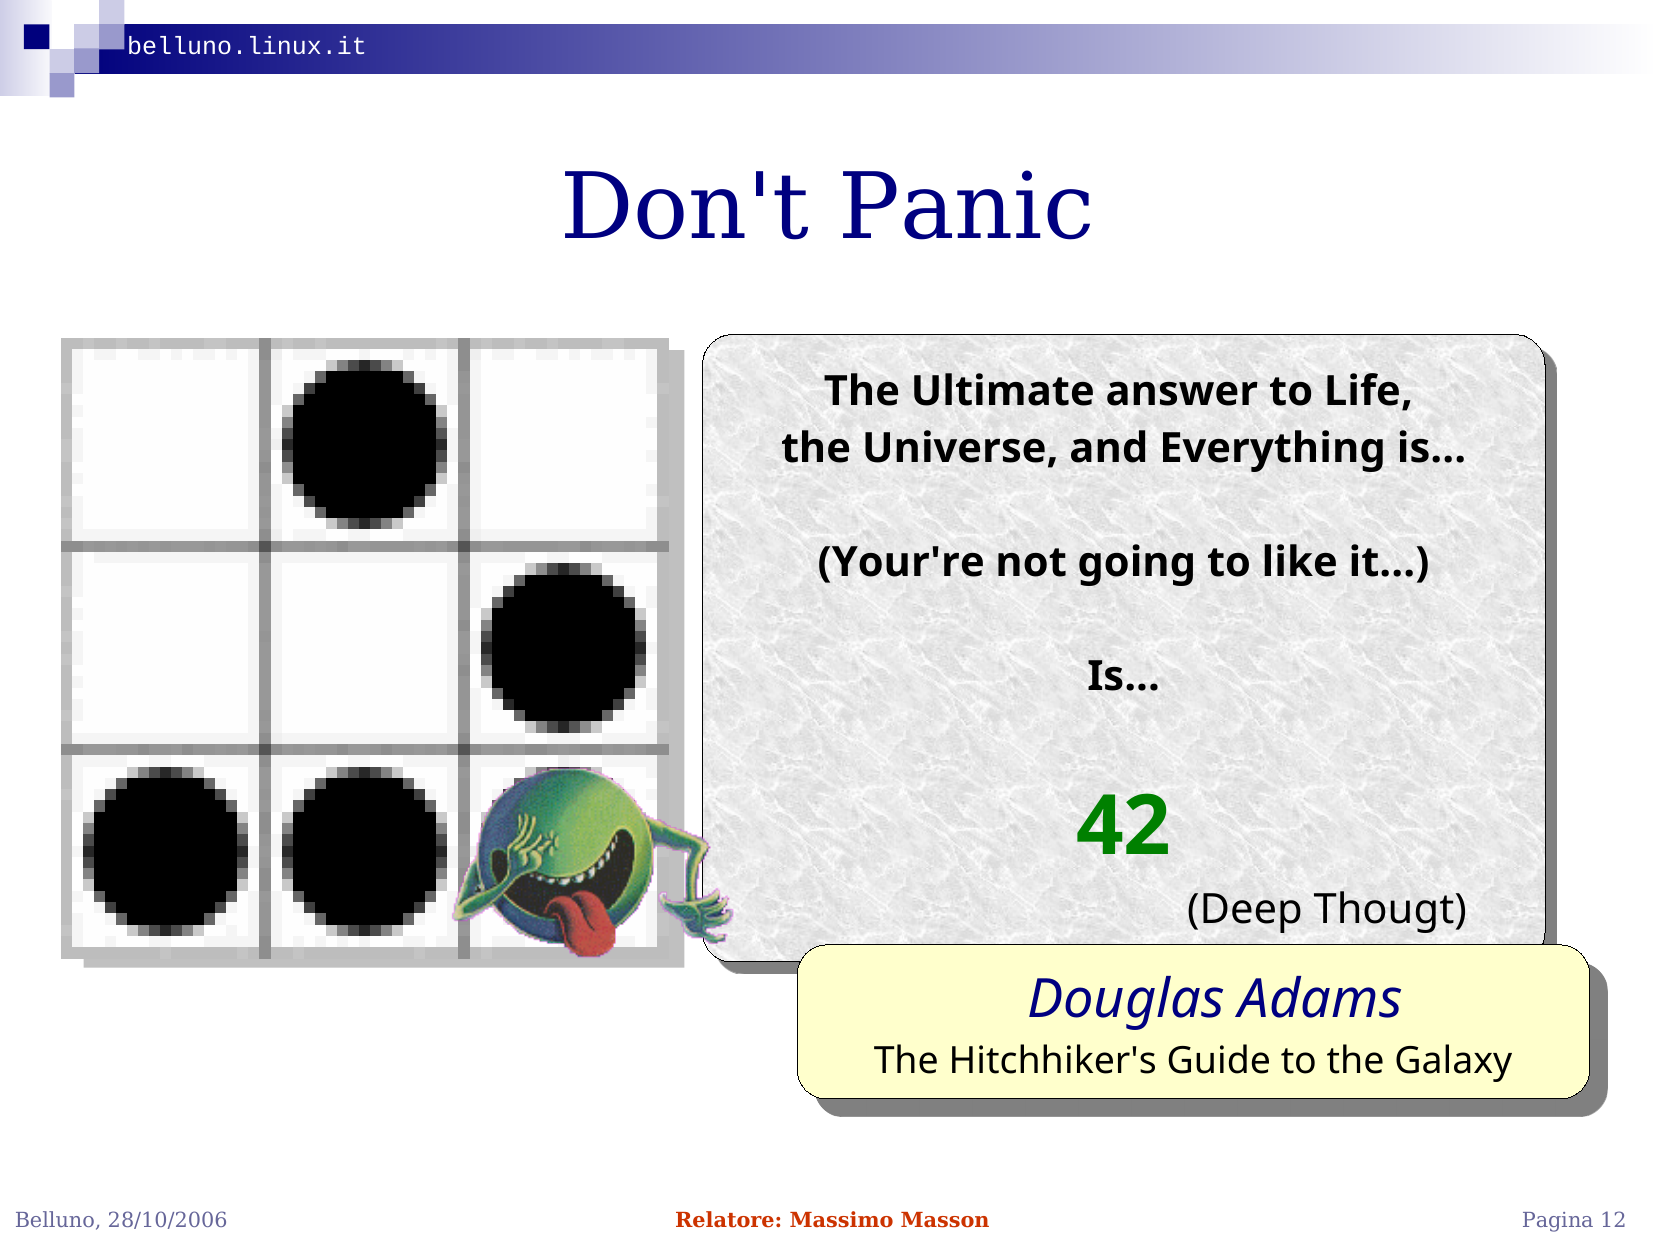

# Don't Panic
The Ultimate answer to Life,
the Universe, and Everything is...
(Your're not going to like it...)
Is...
42
(Deep Thougt)
 Douglas Adams
The Hitchhiker's Guide to the Galaxy